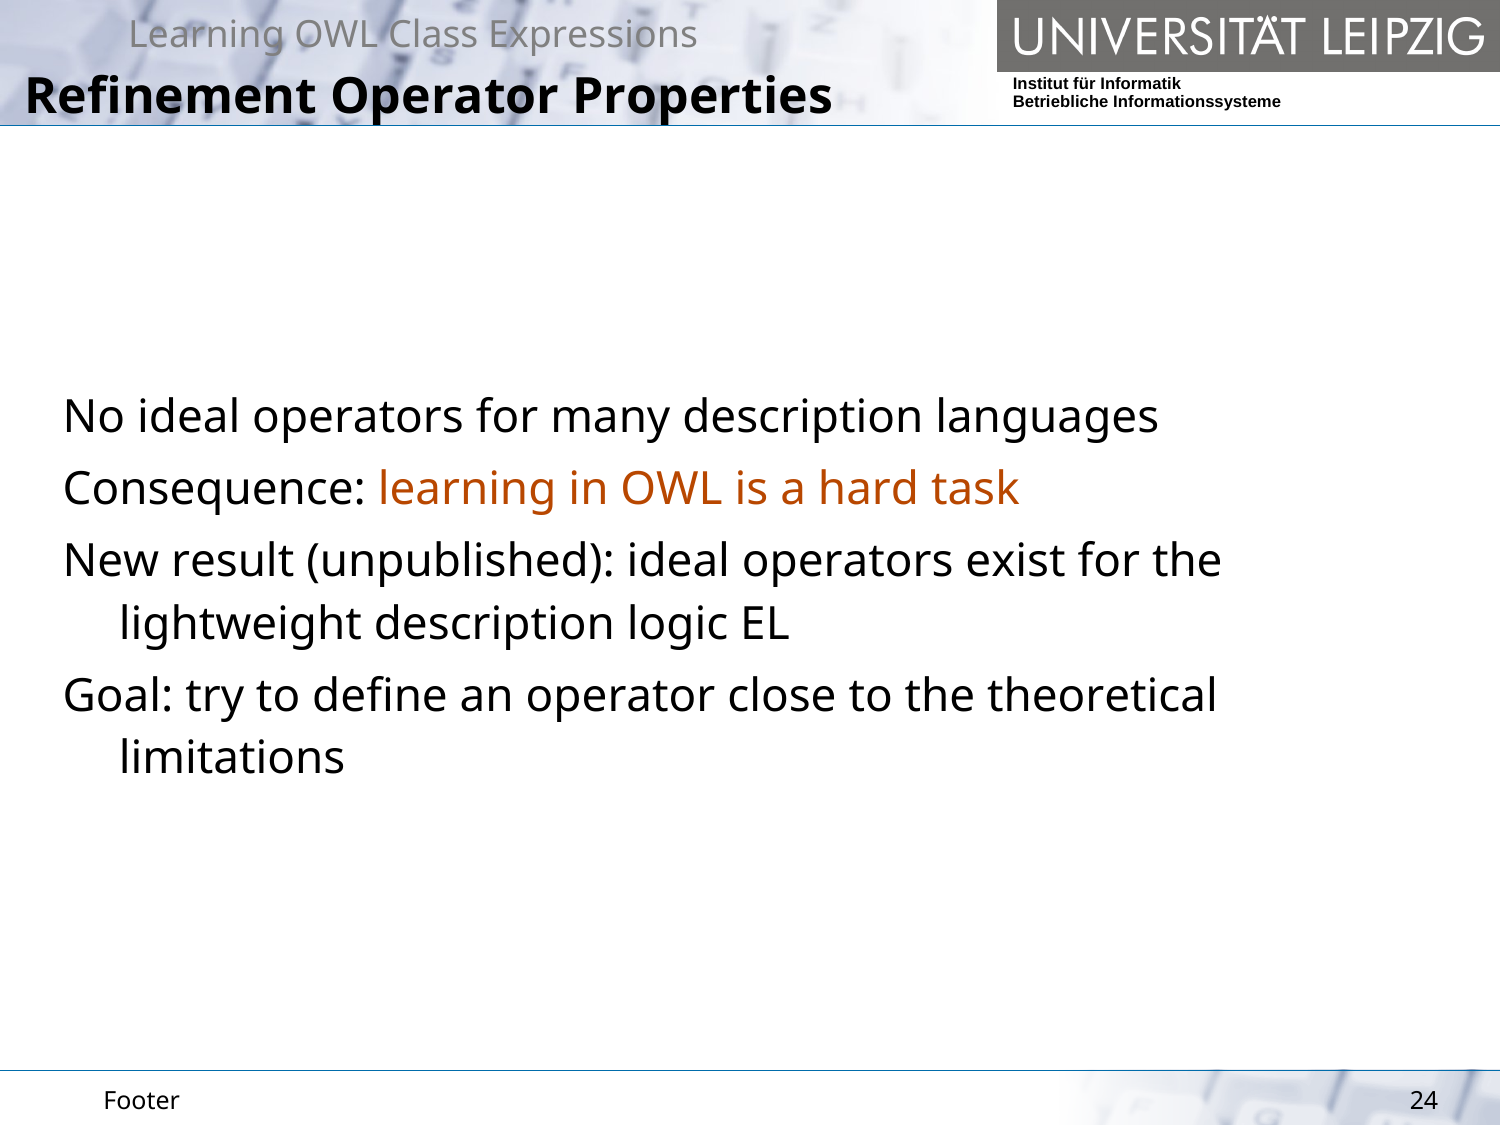

# Refinement Operator Properties
No ideal operators for many description languages
Consequence: learning in OWL is a hard task
New result (unpublished): ideal operators exist for the lightweight description logic EL
Goal: try to define an operator close to the theoretical limitations
Footer
24